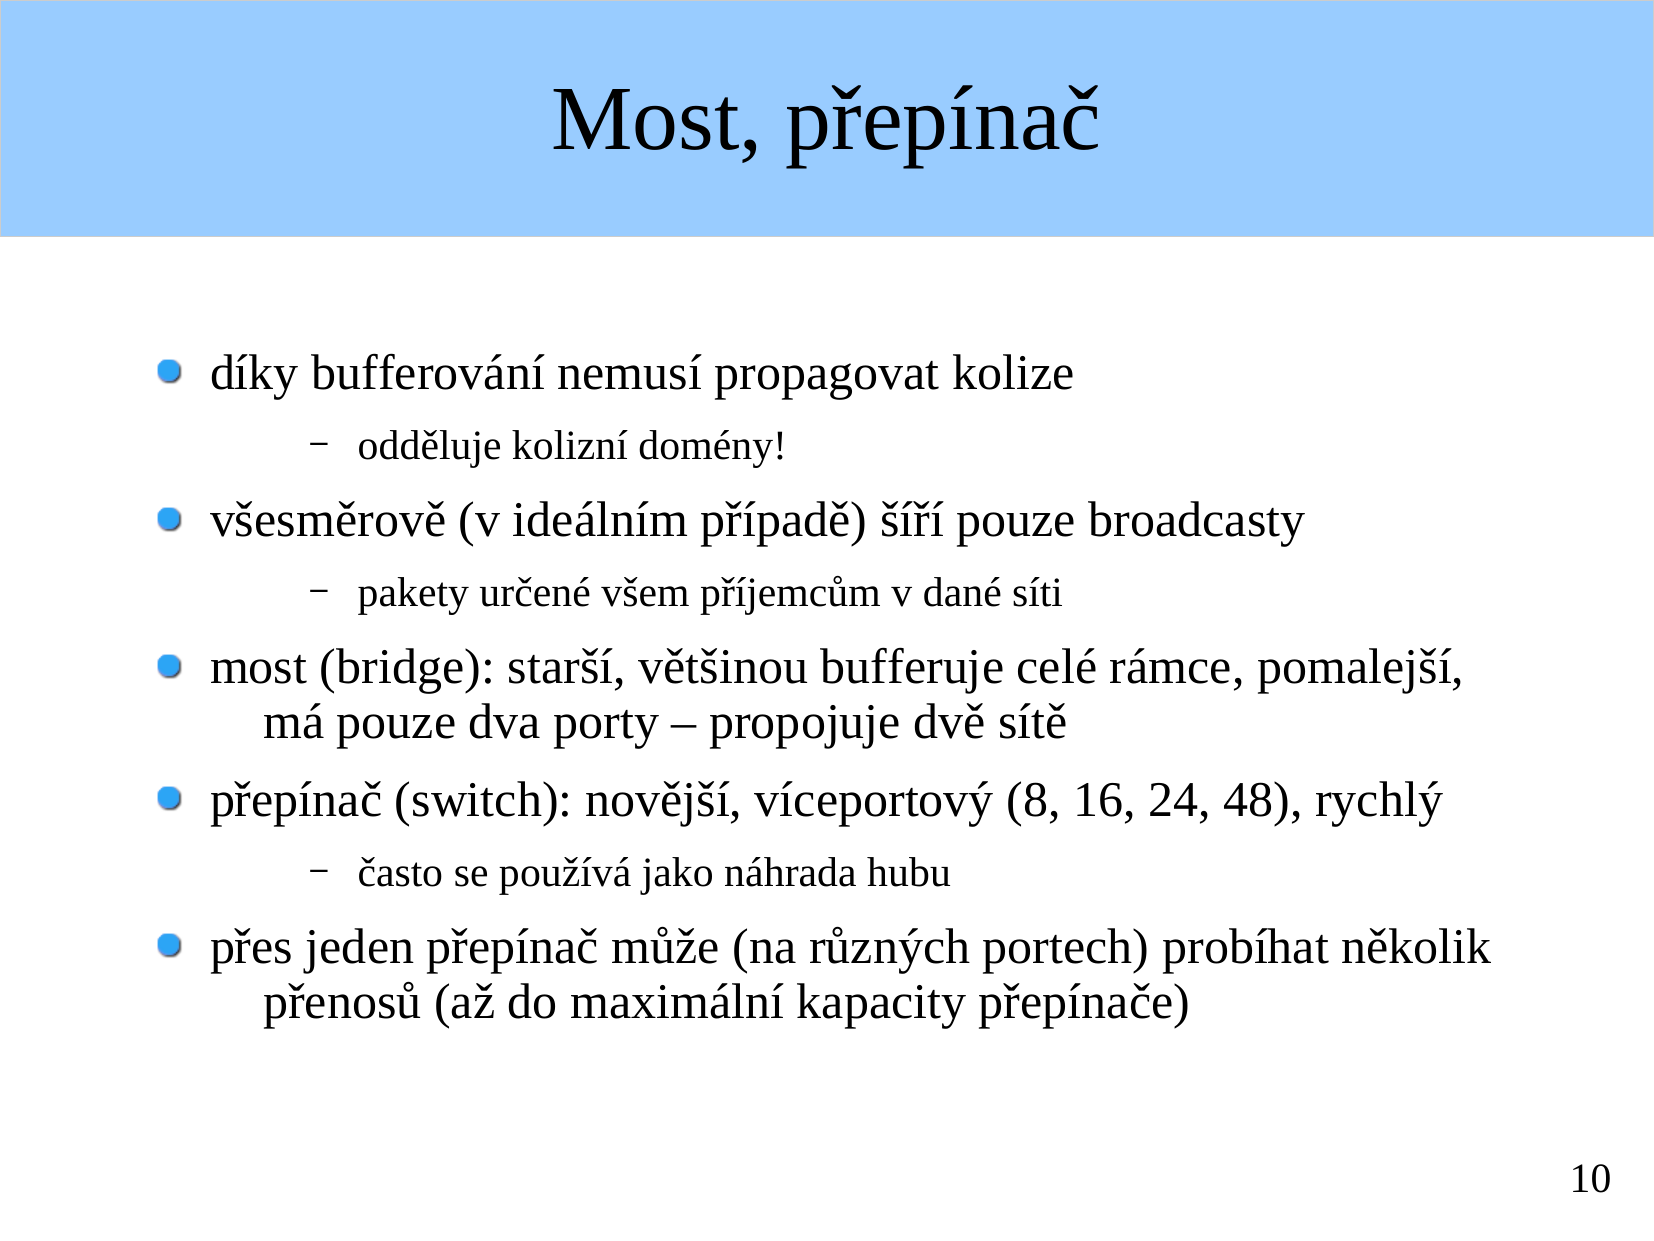

# Most, přepínač
díky bufferování nemusí propagovat kolize
odděluje kolizní domény!
všesměrově (v ideálním případě) šíří pouze broadcasty
pakety určené všem příjemcům v dané síti
most (bridge): starší, většinou bufferuje celé rámce, pomalejší, má pouze dva porty – propojuje dvě sítě
přepínač (switch): novější, víceportový (8, 16, 24, 48), rychlý
často se používá jako náhrada hubu
přes jeden přepínač může (na různých portech) probíhat několik přenosů (až do maximální kapacity přepínače)